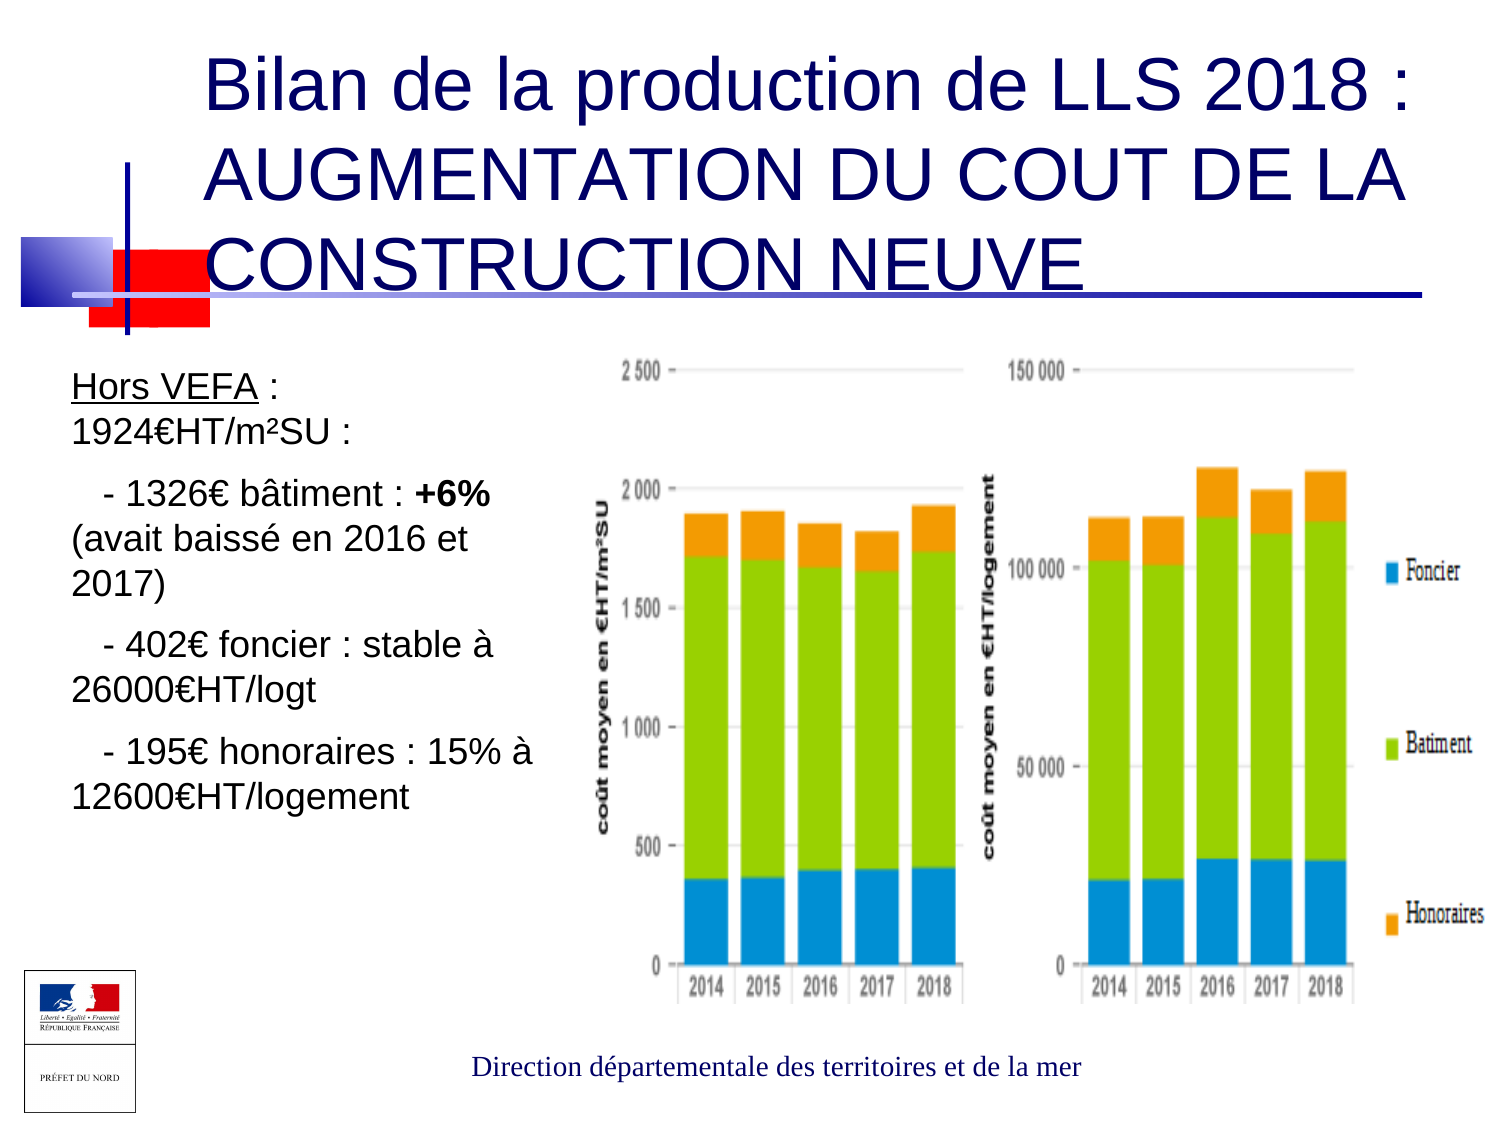

# Bilan de la production de LLS 2018 : AUGMENTATION DU COUT DE LA CONSTRUCTION NEUVE
Hors VEFA : 1924€HT/m²SU :
 - 1326€ bâtiment : +6% (avait baissé en 2016 et 2017)
 - 402€ foncier : stable à 26000€HT/logt
 - 195€ honoraires : 15% à 12600€HT/logement